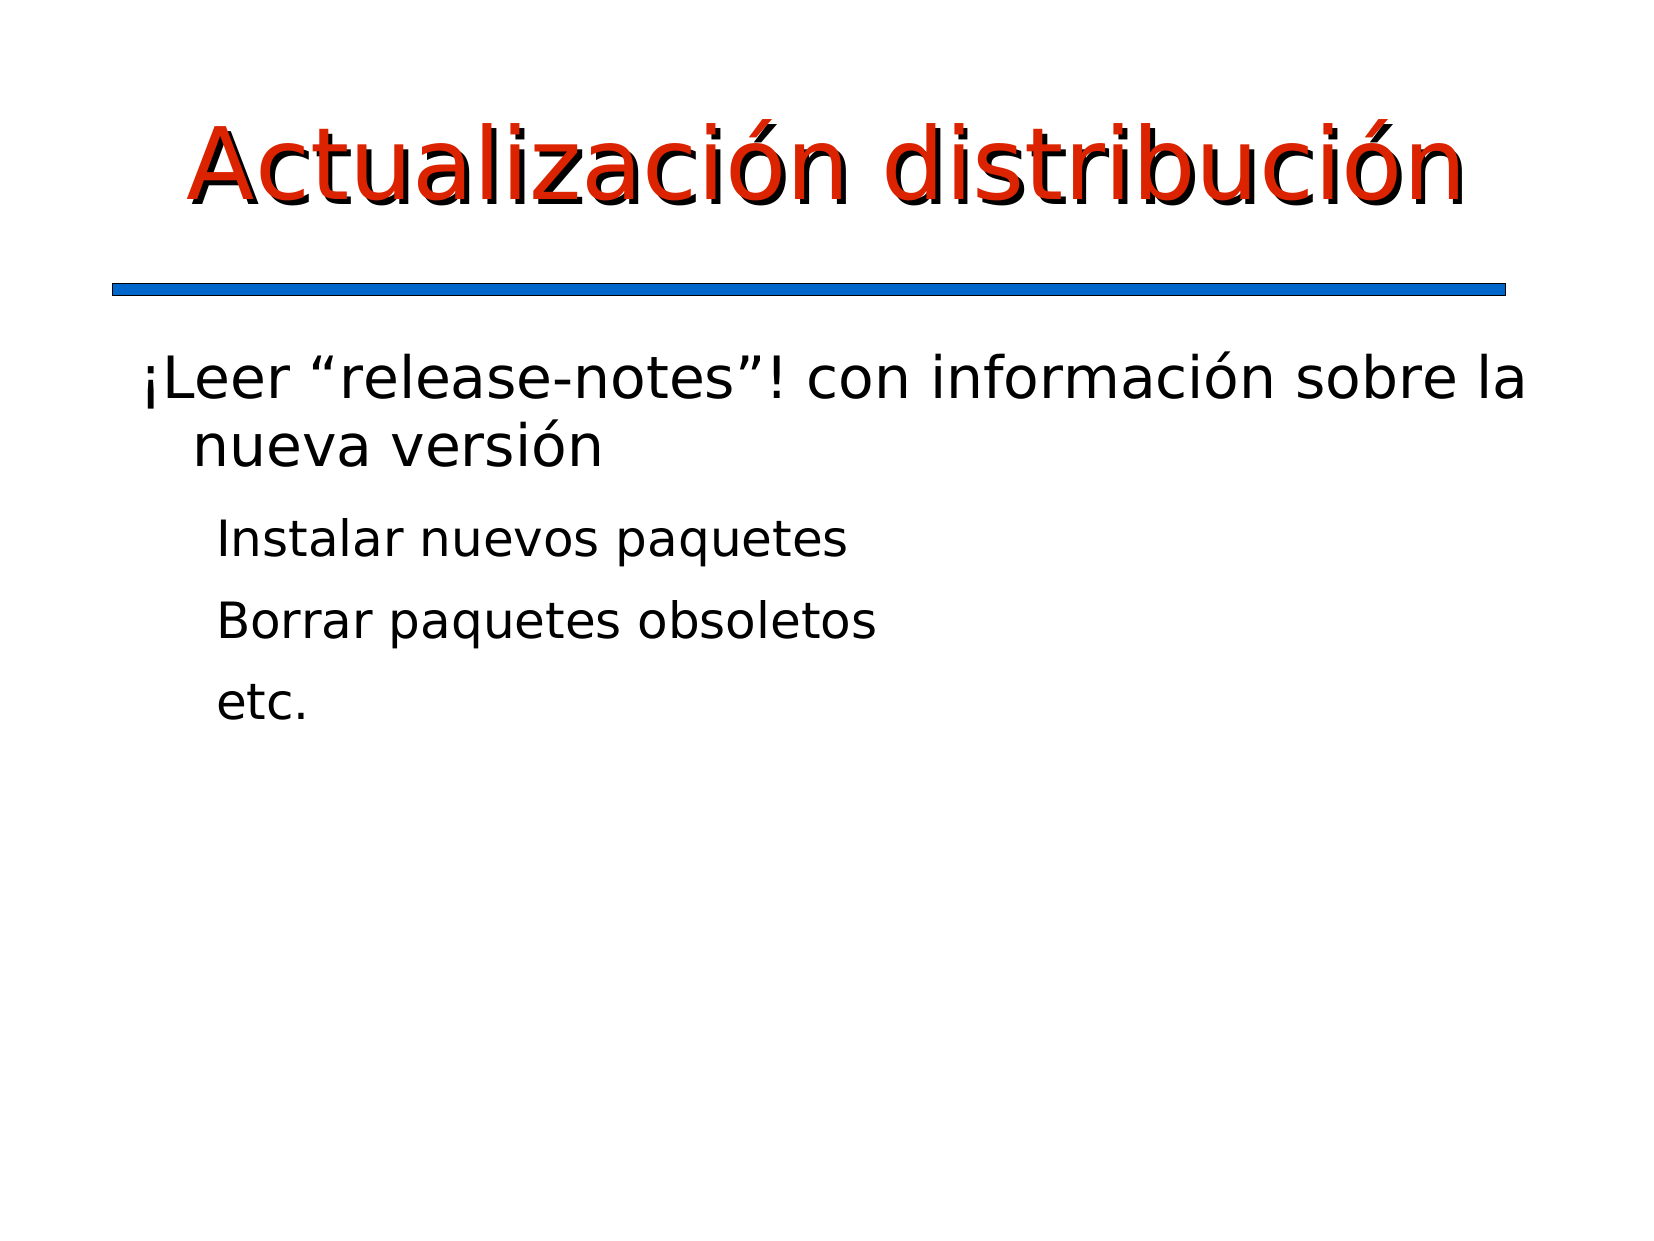

# Actualización distribución
¡Leer “release-notes”! con información sobre la nueva versión
Instalar nuevos paquetes
Borrar paquetes obsoletos
etc.